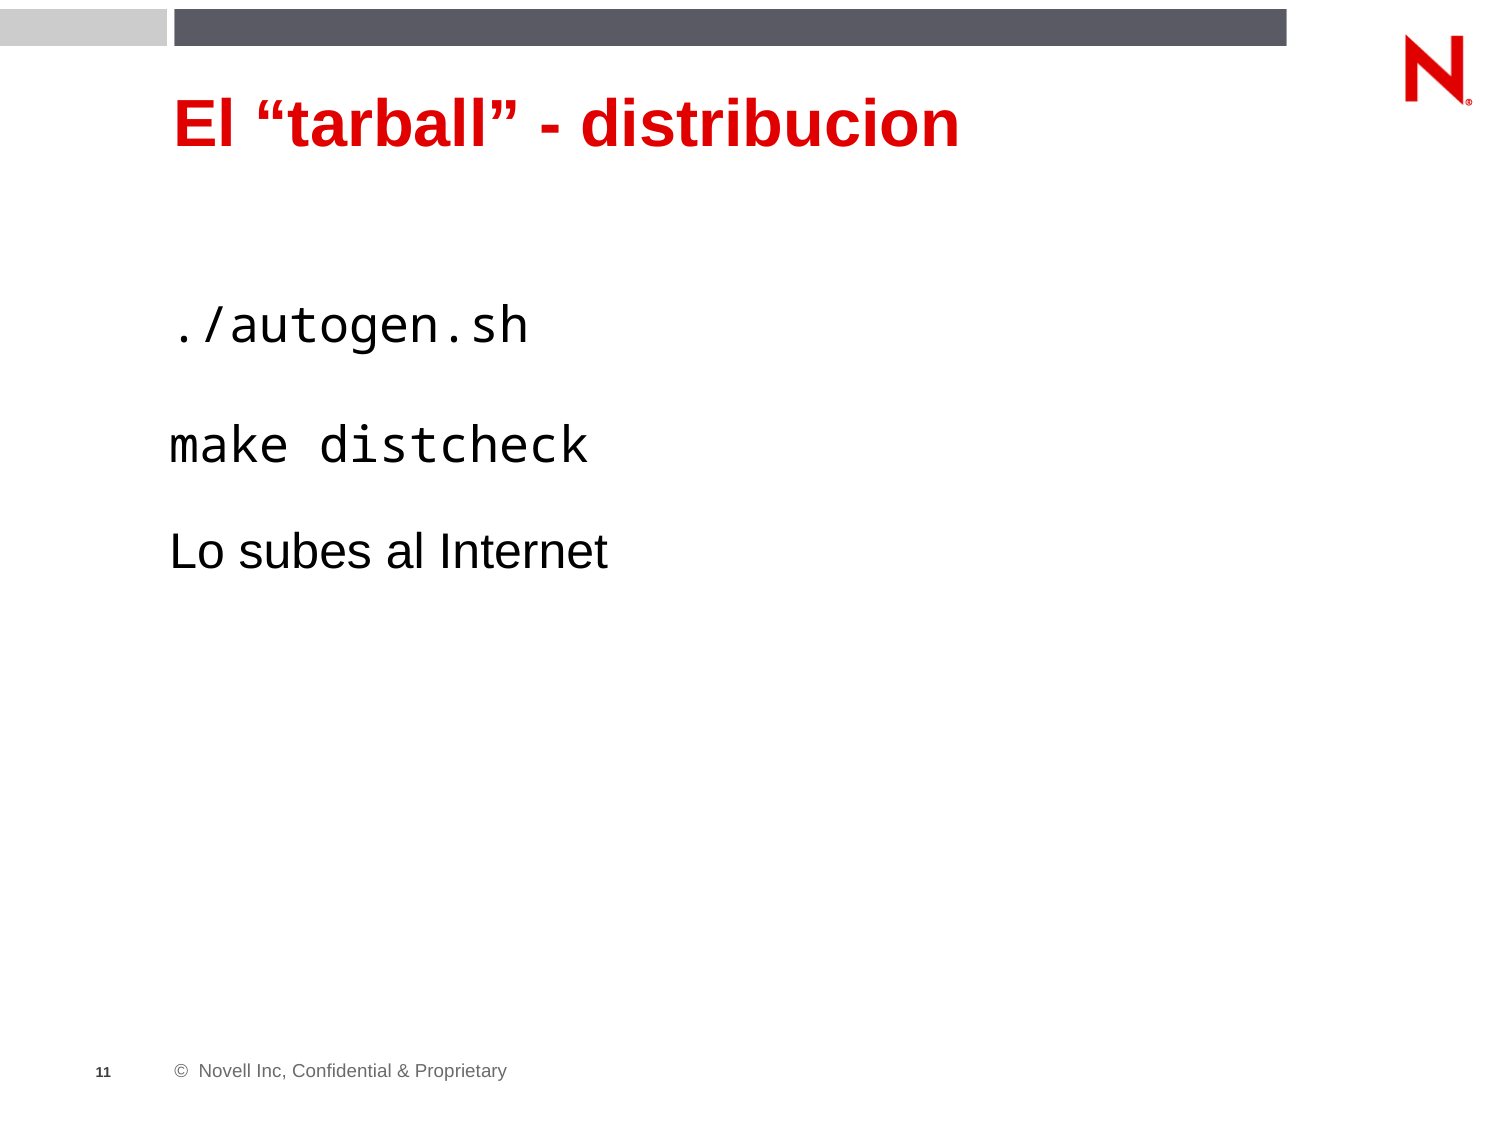

El “tarball” - distribucion
# ./autogen.sh
make distcheck
Lo subes al Internet